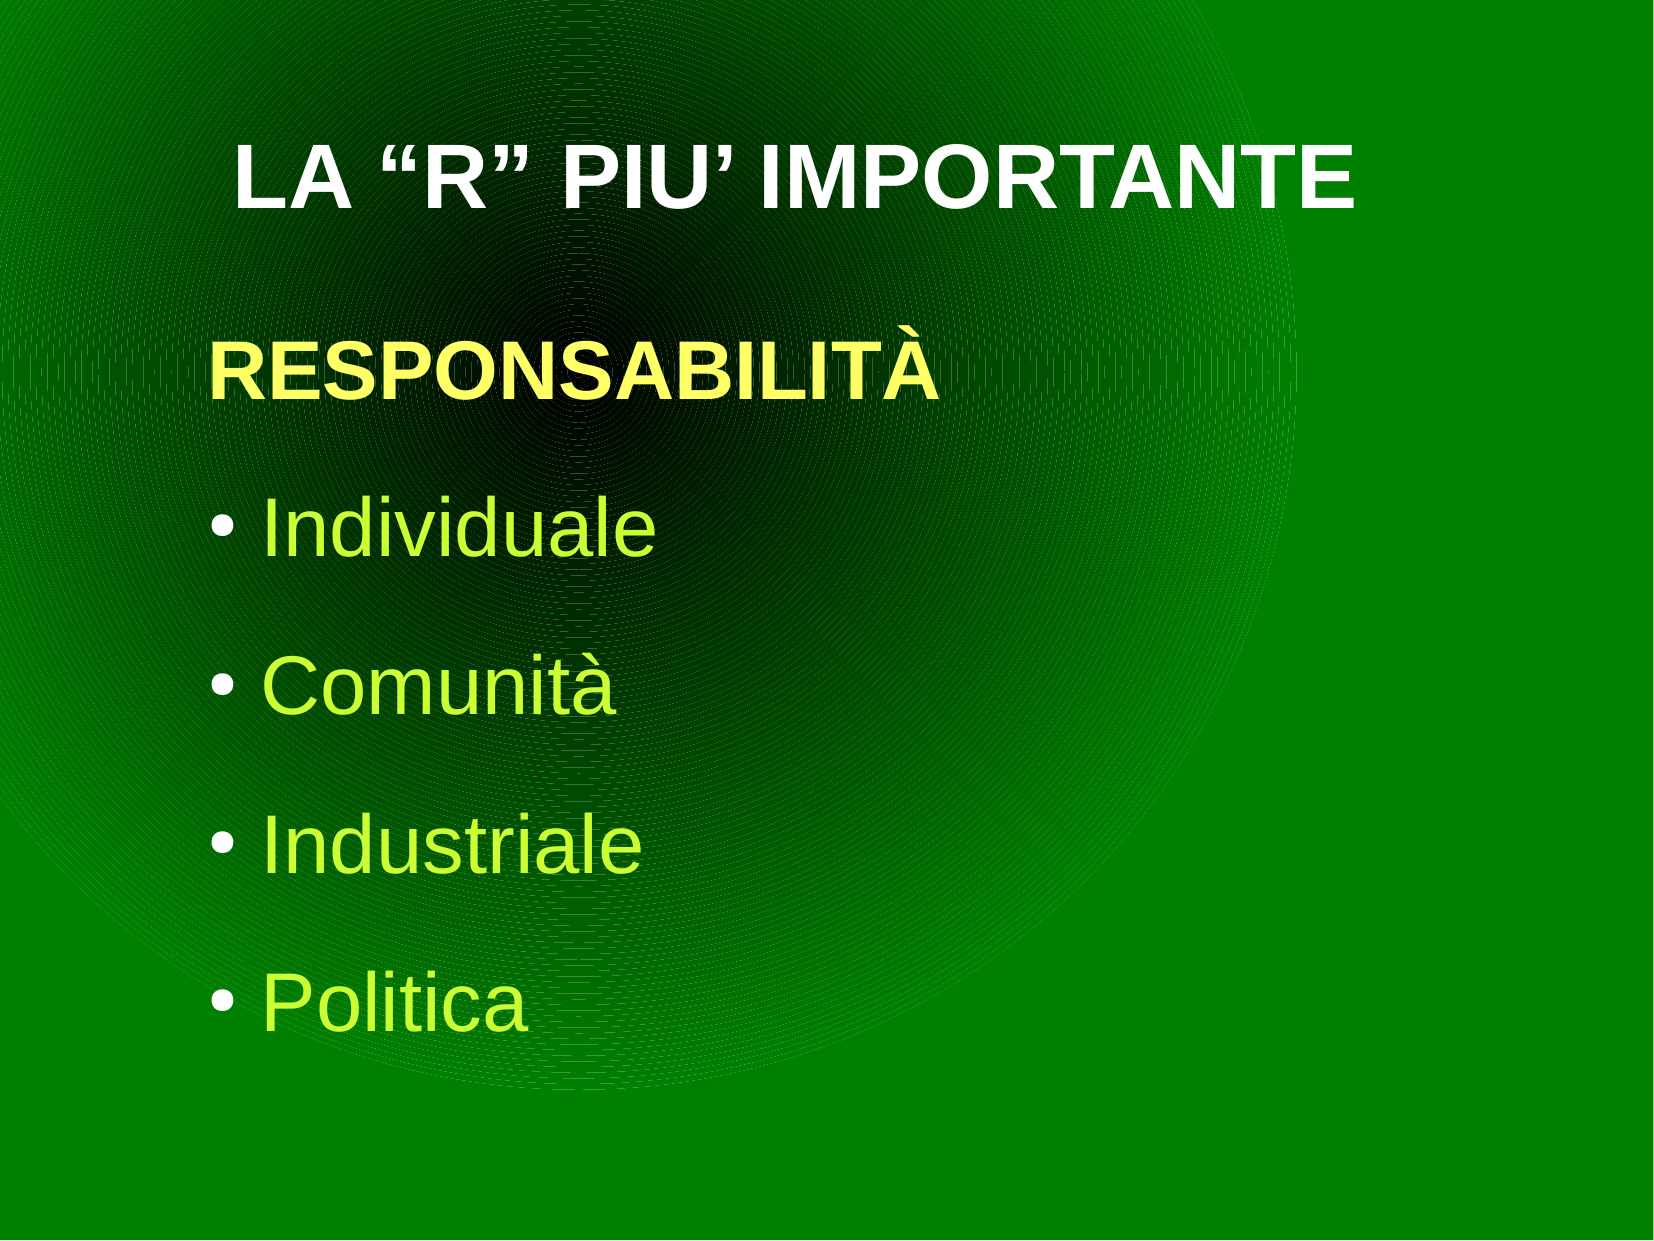

# LA “R” PIU’ IMPORTANTE
RESPONSABILITÀ
Individuale
Comunità
Industriale
Politica